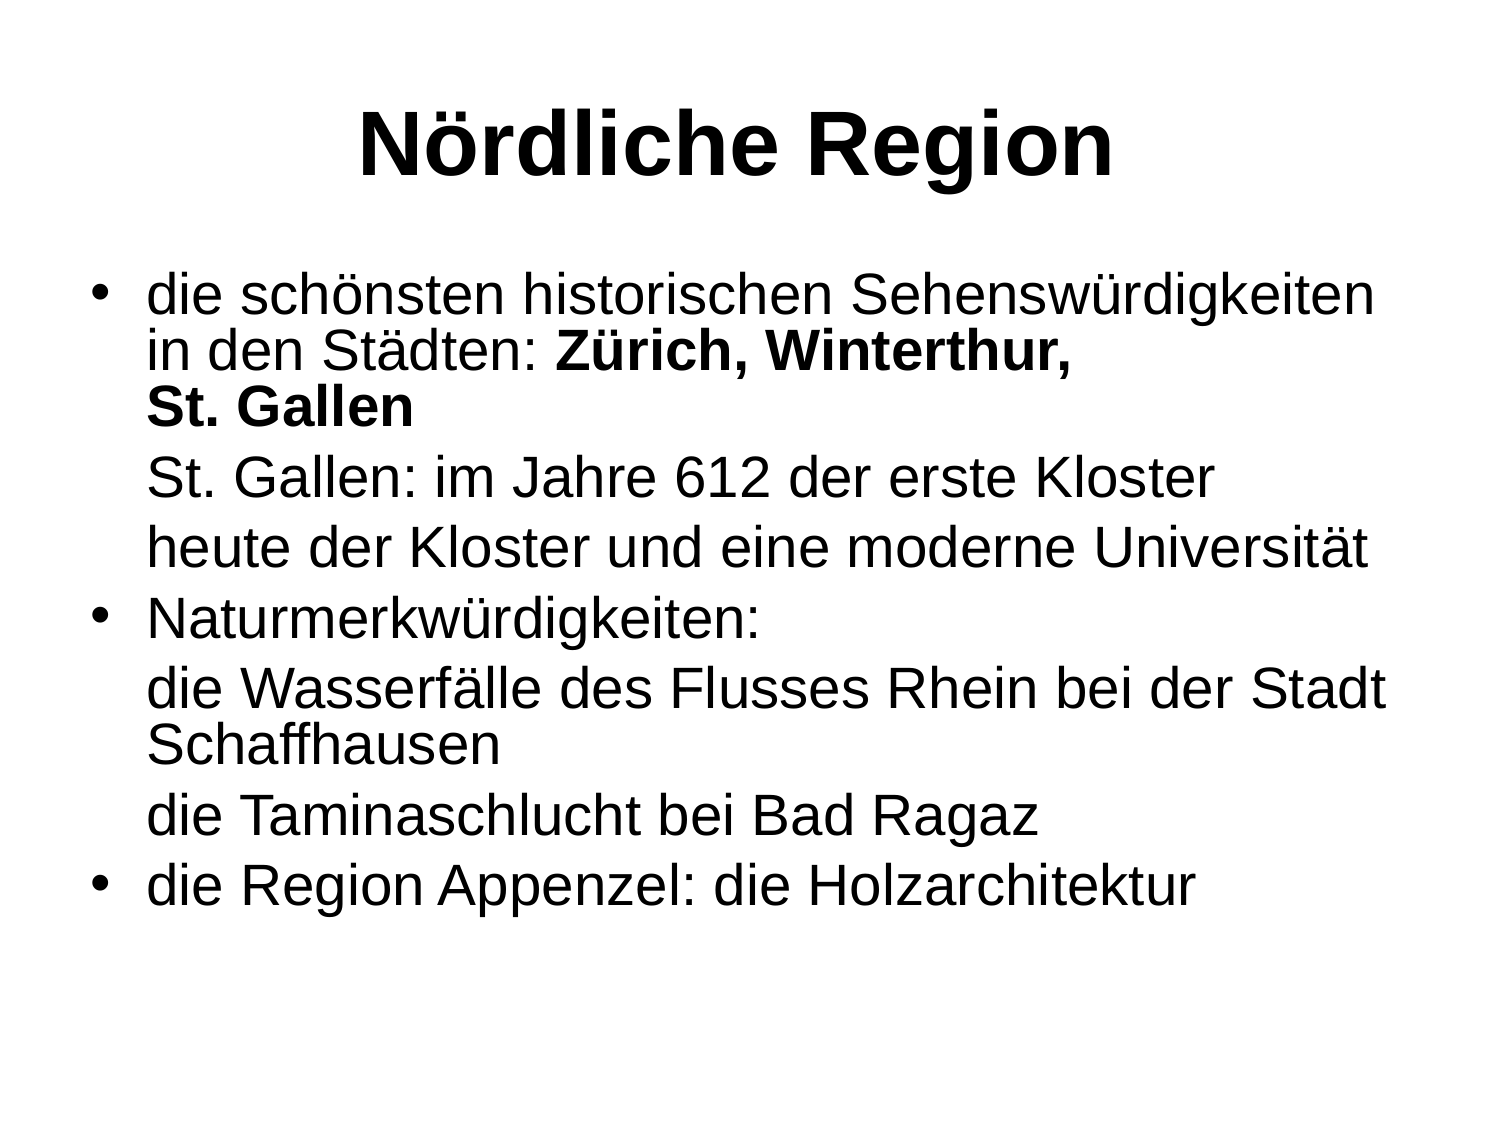

# Nördliche Region
die schönsten historischen Sehenswürdigkeiten
in den Städten: Zürich, Winterthur,
St. Gallen
	St. Gallen: im Jahre 612 der erste Kloster
	heute der Kloster und eine moderne Universität
Naturmerkwürdigkeiten:
	die Wasserfälle des Flusses Rhein bei der Stadt Schaffhausen
	die Taminaschlucht bei Bad Ragaz
die Region Appenzel: die Holzarchitektur